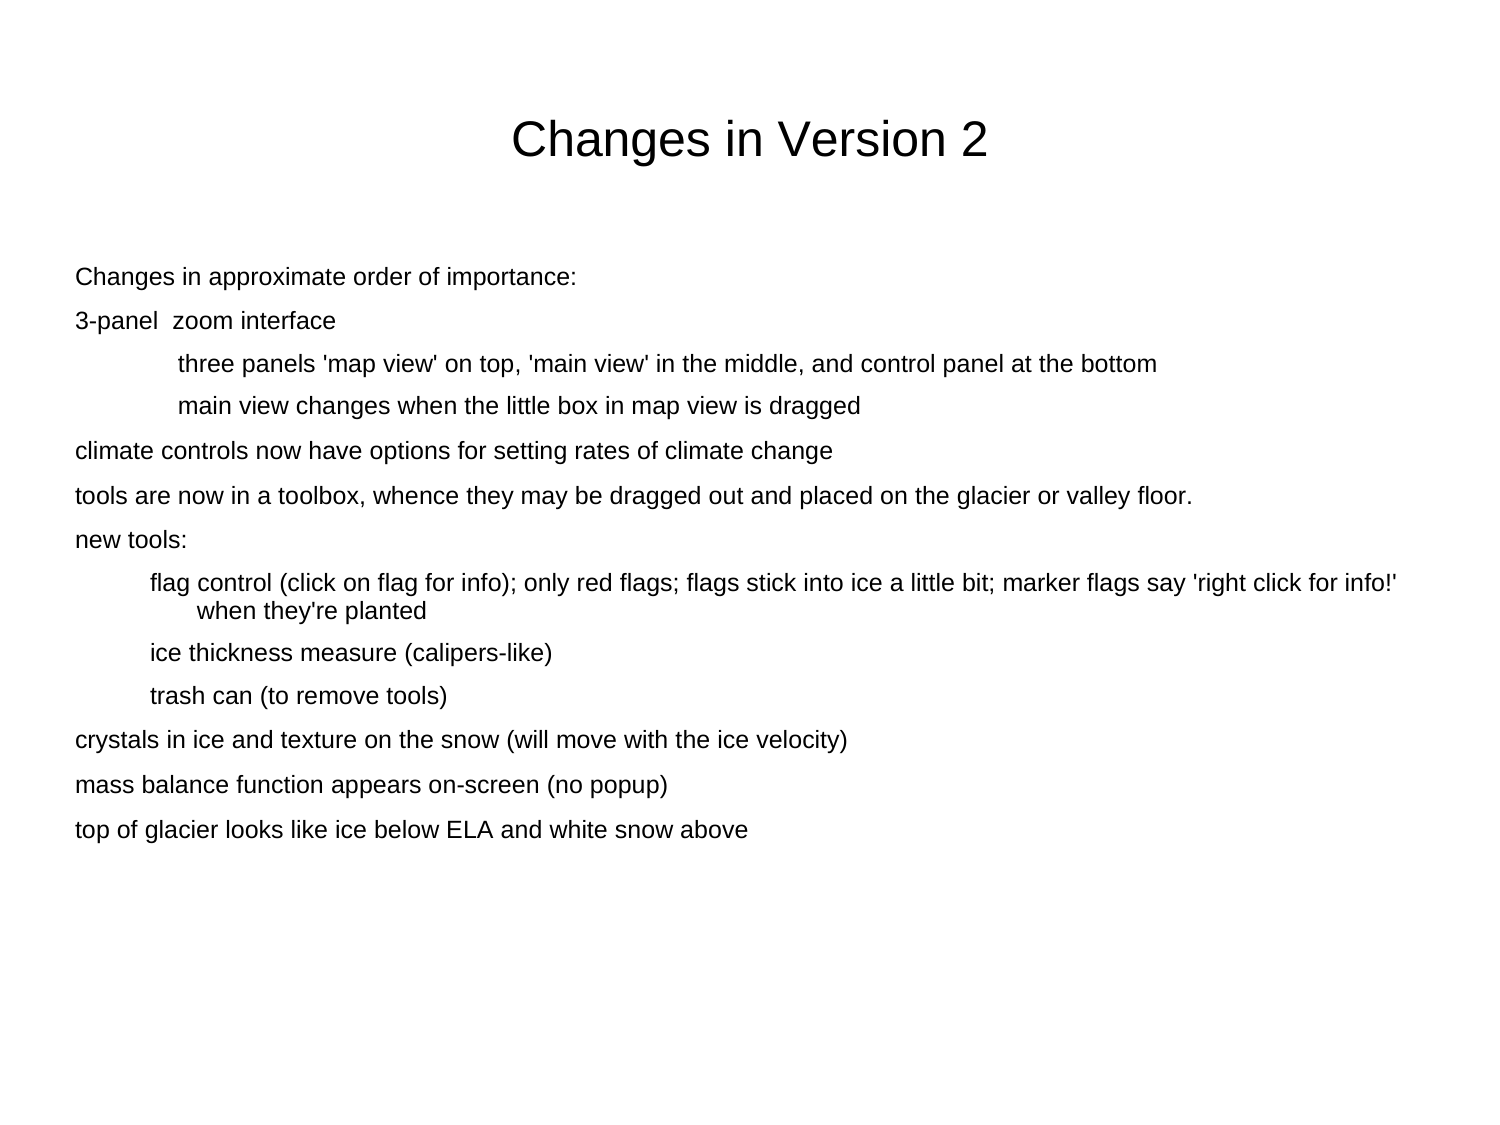

# Changes in Version 2
Changes in approximate order of importance:
3-panel zoom interface
 three panels 'map view' on top, 'main view' in the middle, and control panel at the bottom
 main view changes when the little box in map view is dragged
climate controls now have options for setting rates of climate change
tools are now in a toolbox, whence they may be dragged out and placed on the glacier or valley floor.
new tools:
flag control (click on flag for info); only red flags; flags stick into ice a little bit; marker flags say 'right click for info!' when they're planted
ice thickness measure (calipers-like)
trash can (to remove tools)
crystals in ice and texture on the snow (will move with the ice velocity)
mass balance function appears on-screen (no popup)
top of glacier looks like ice below ELA and white snow above